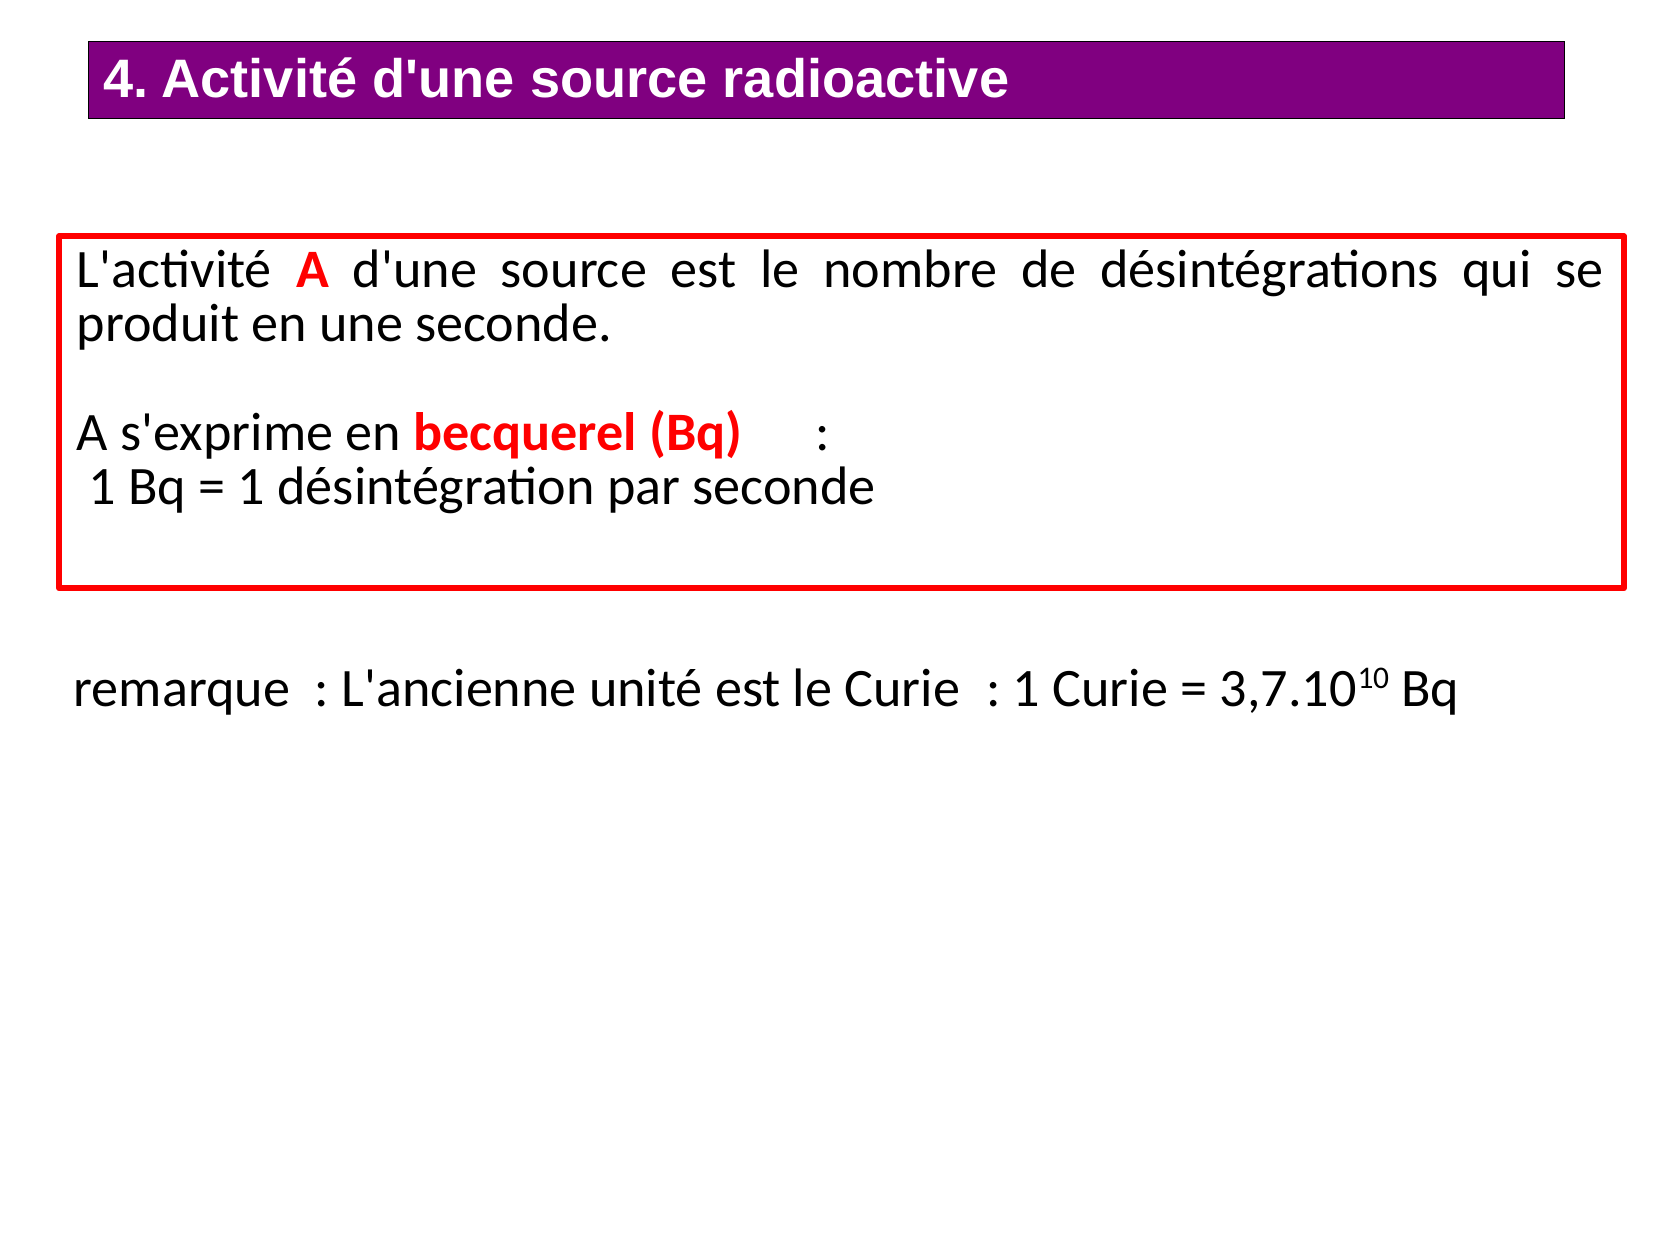

4. Activité d'une source radioactive
L'activité A d'une source est le nombre de désintégrations qui se produit en une seconde.
A s'exprime en becquerel (Bq)	:
 1 Bq = 1 désintégration par seconde
remarque  : L'ancienne unité est le Curie  : 1 Curie = 3,7.1010 Bq